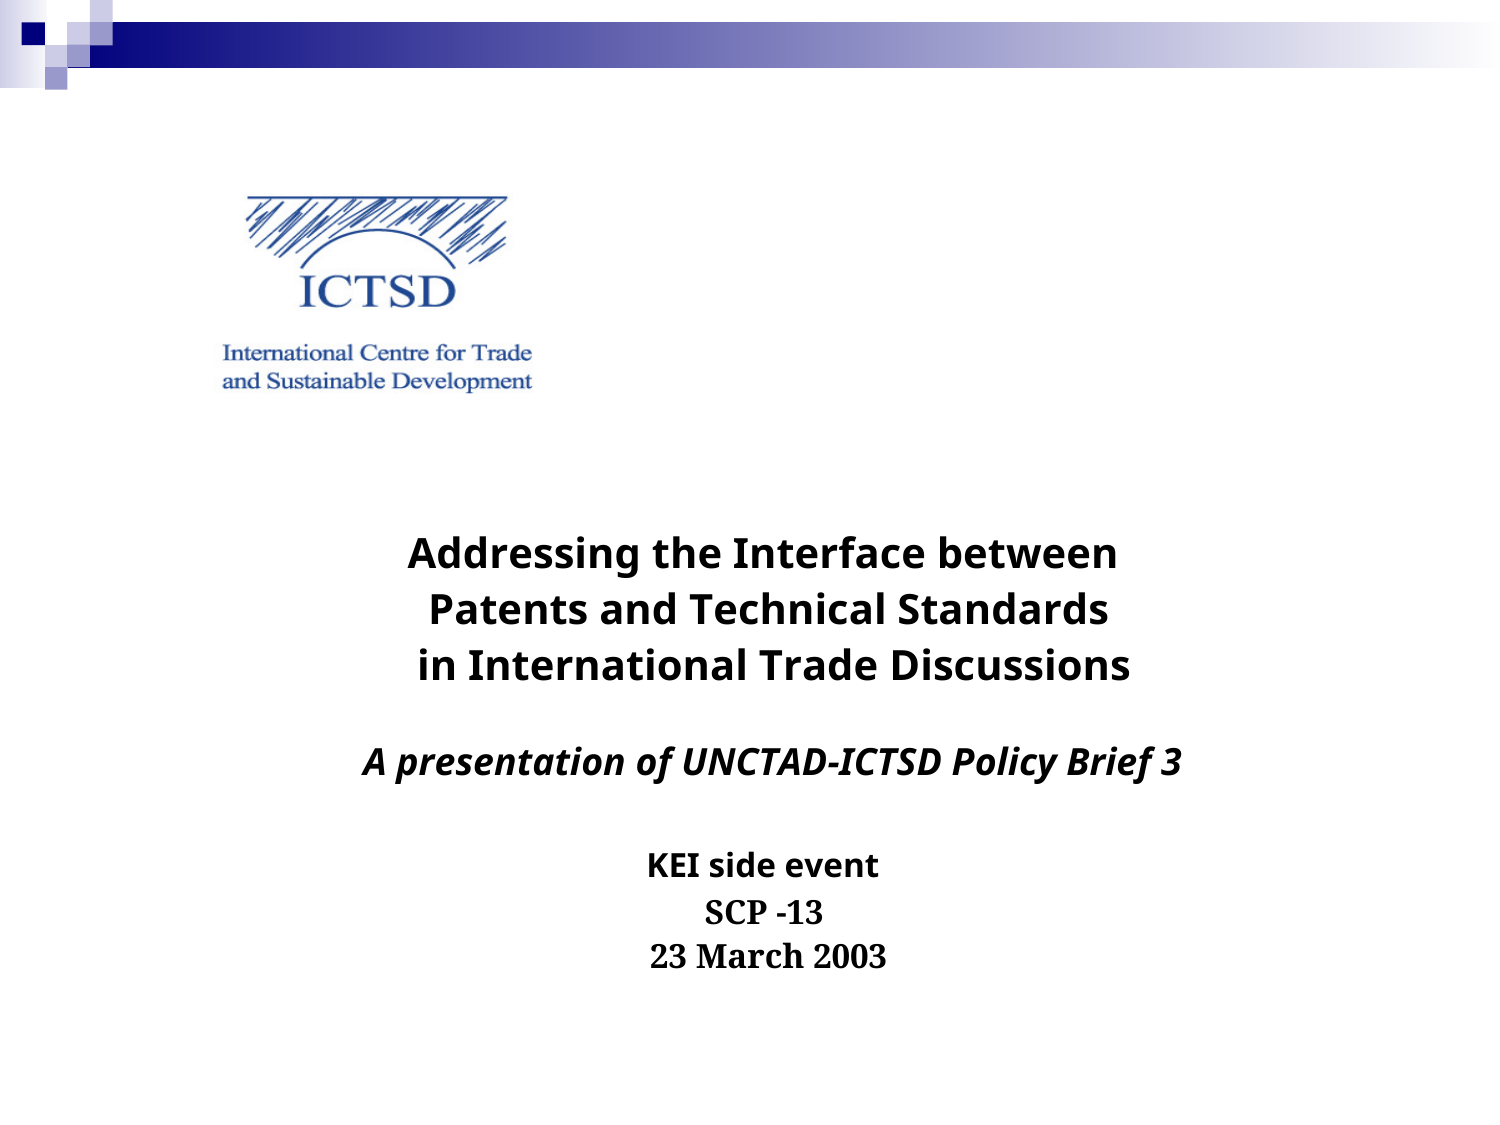

# Addressing the Interface between
Patents and Technical Standards
 in International Trade Discussions
 A presentation of UNCTAD-ICTSD Policy Brief 3
KEI side event
SCP -13
23 March 2003